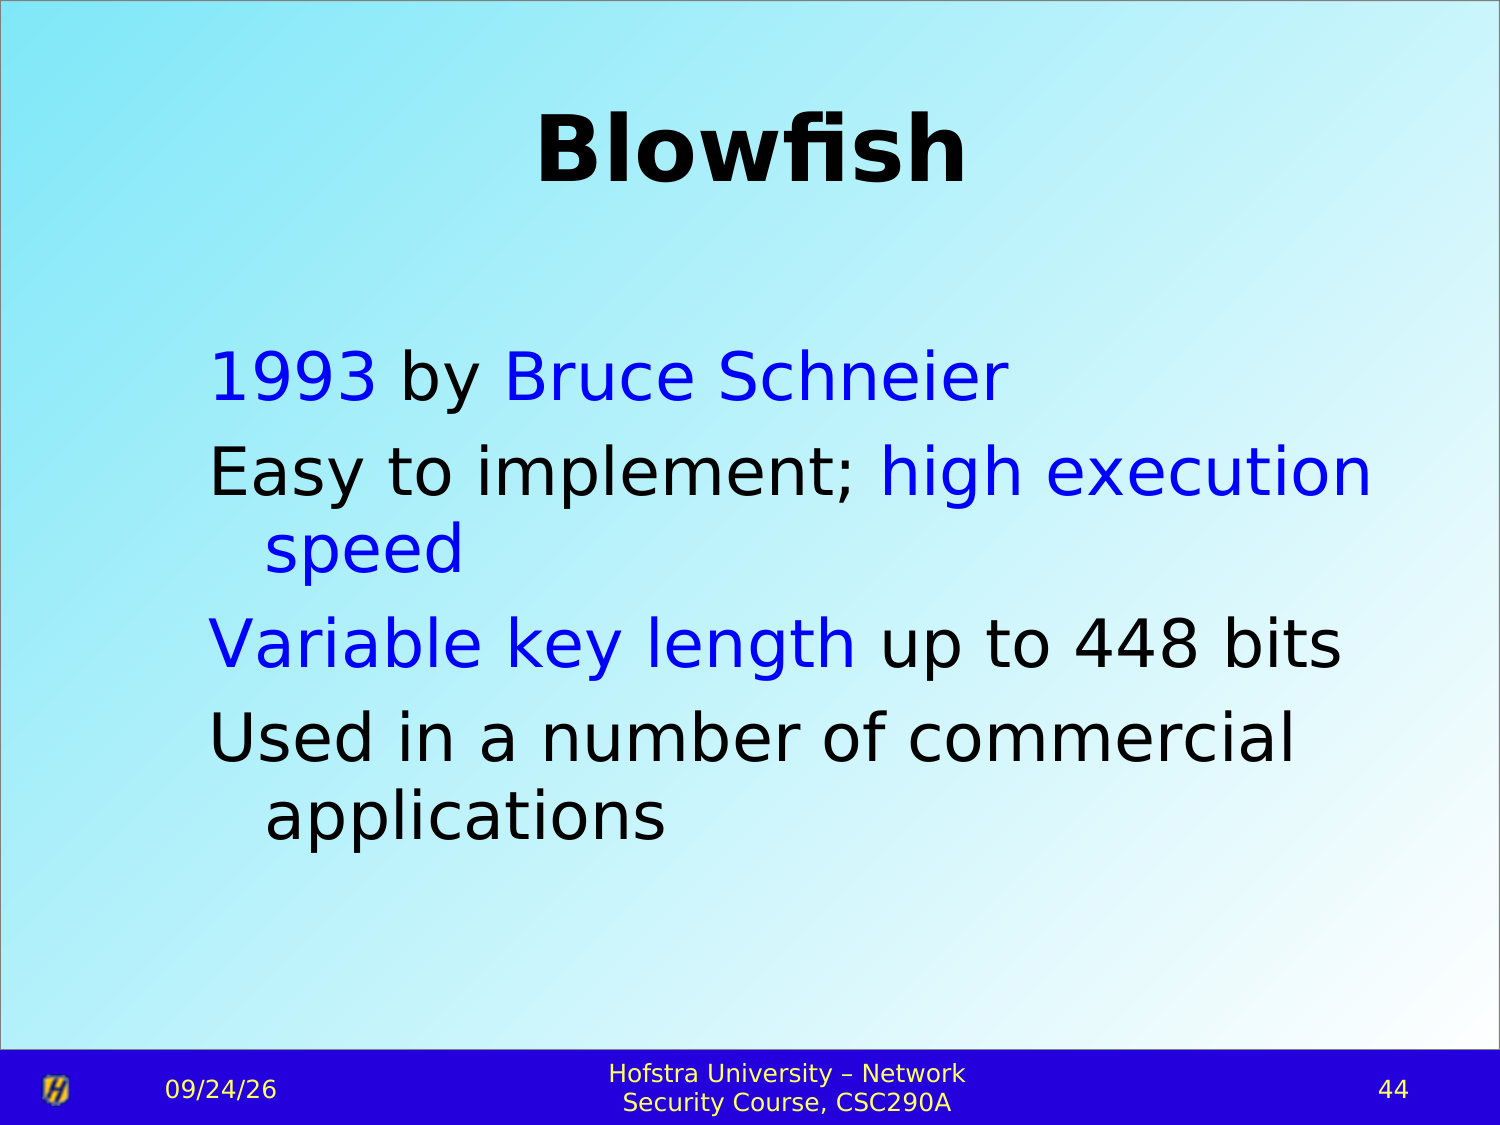

# Blowfish
1993 by Bruce Schneier
Easy to implement; high execution speed
Variable key length up to 448 bits
Used in a number of commercial applications
44